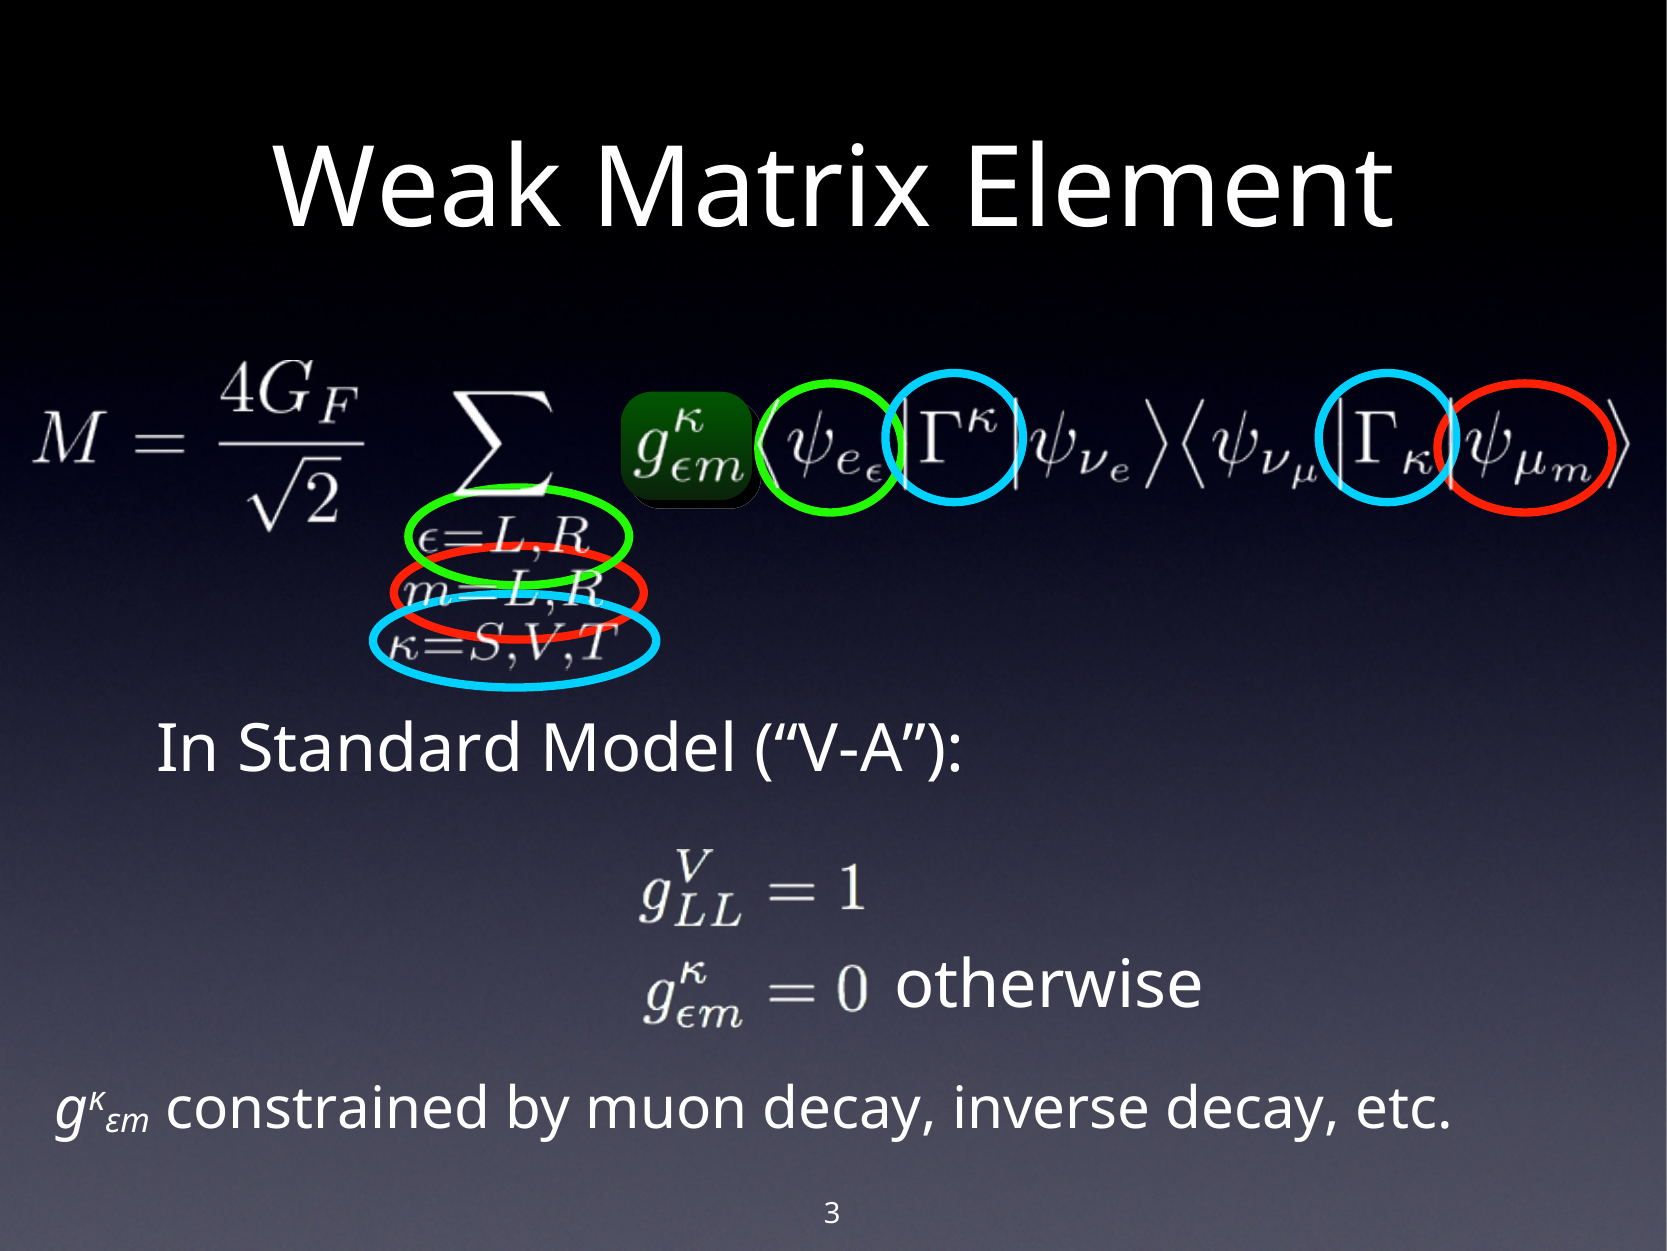

# Weak Matrix Element
In Standard Model (“V-A”):
otherwise
gκεm constrained by muon decay, inverse decay, etc.